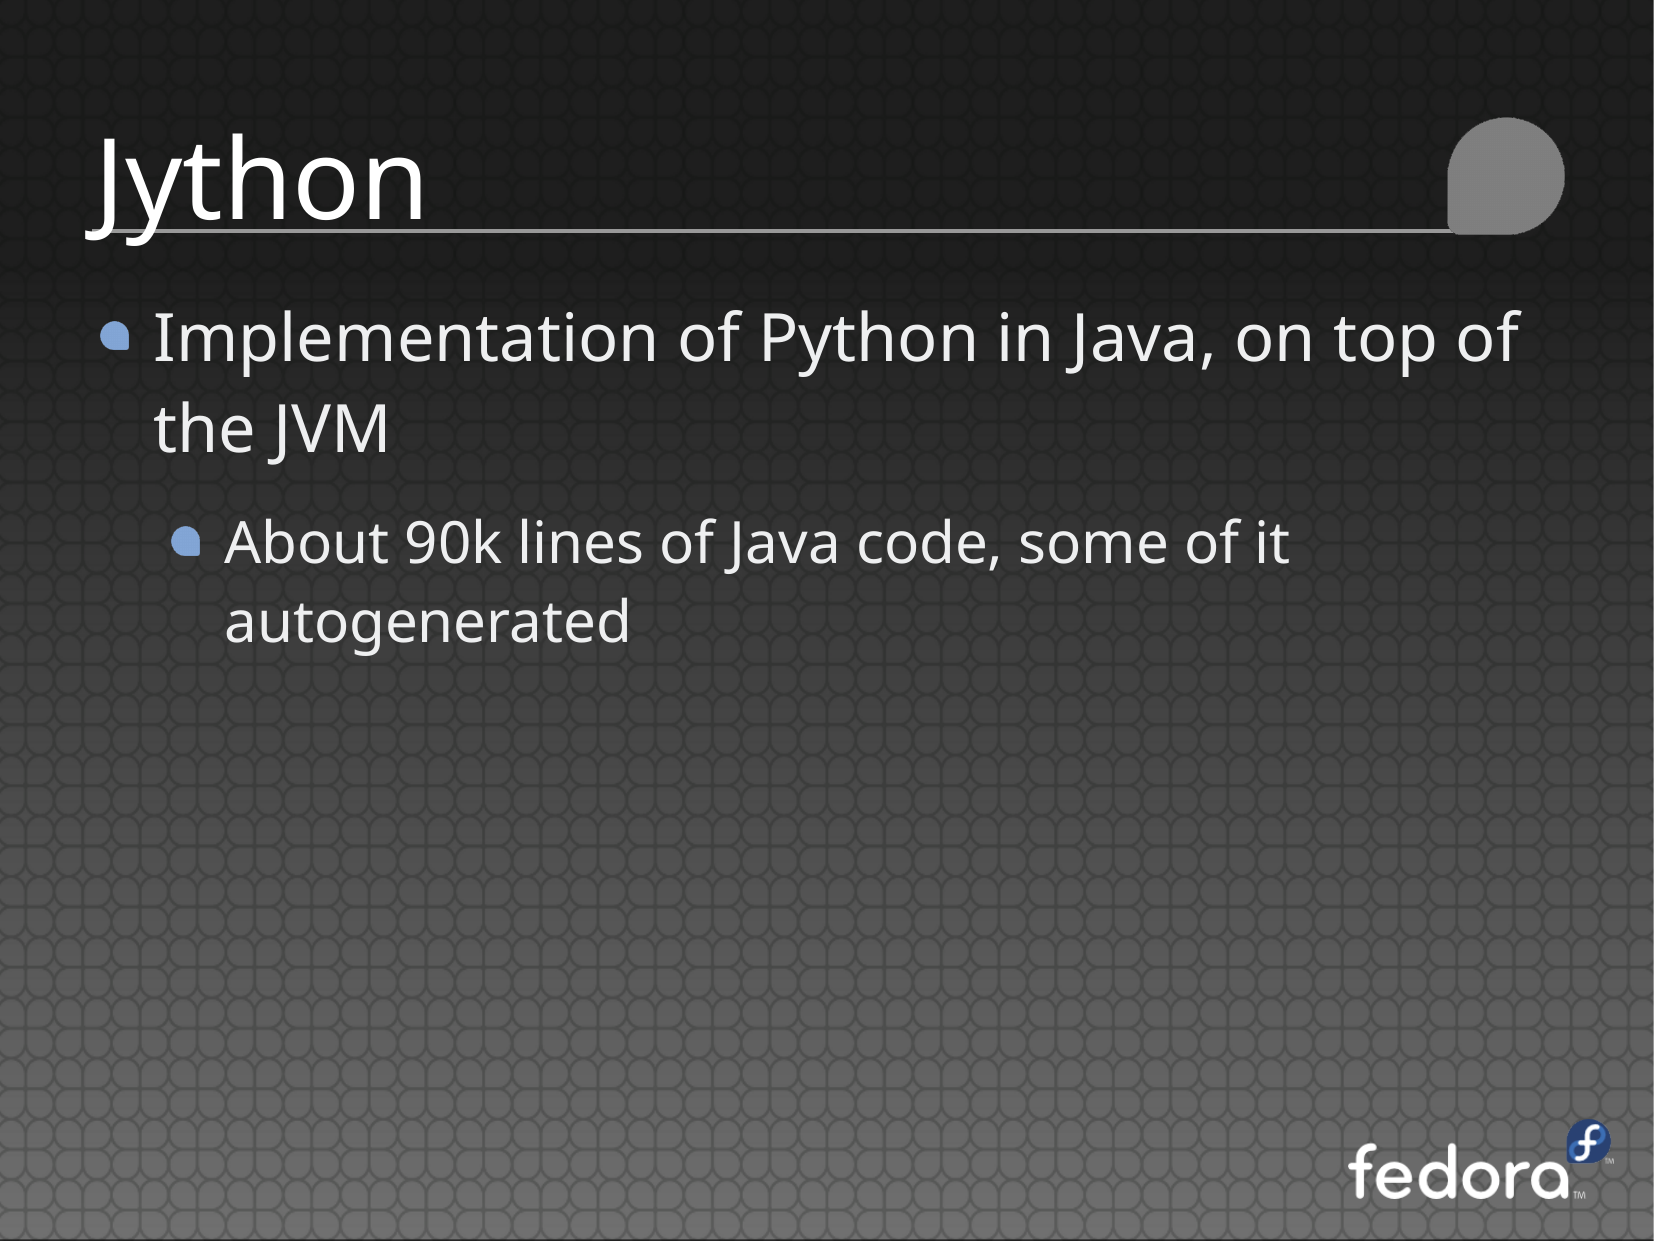

Jython
# Implementation of Python in Java, on top of the JVM
About 90k lines of Java code, some of it autogenerated